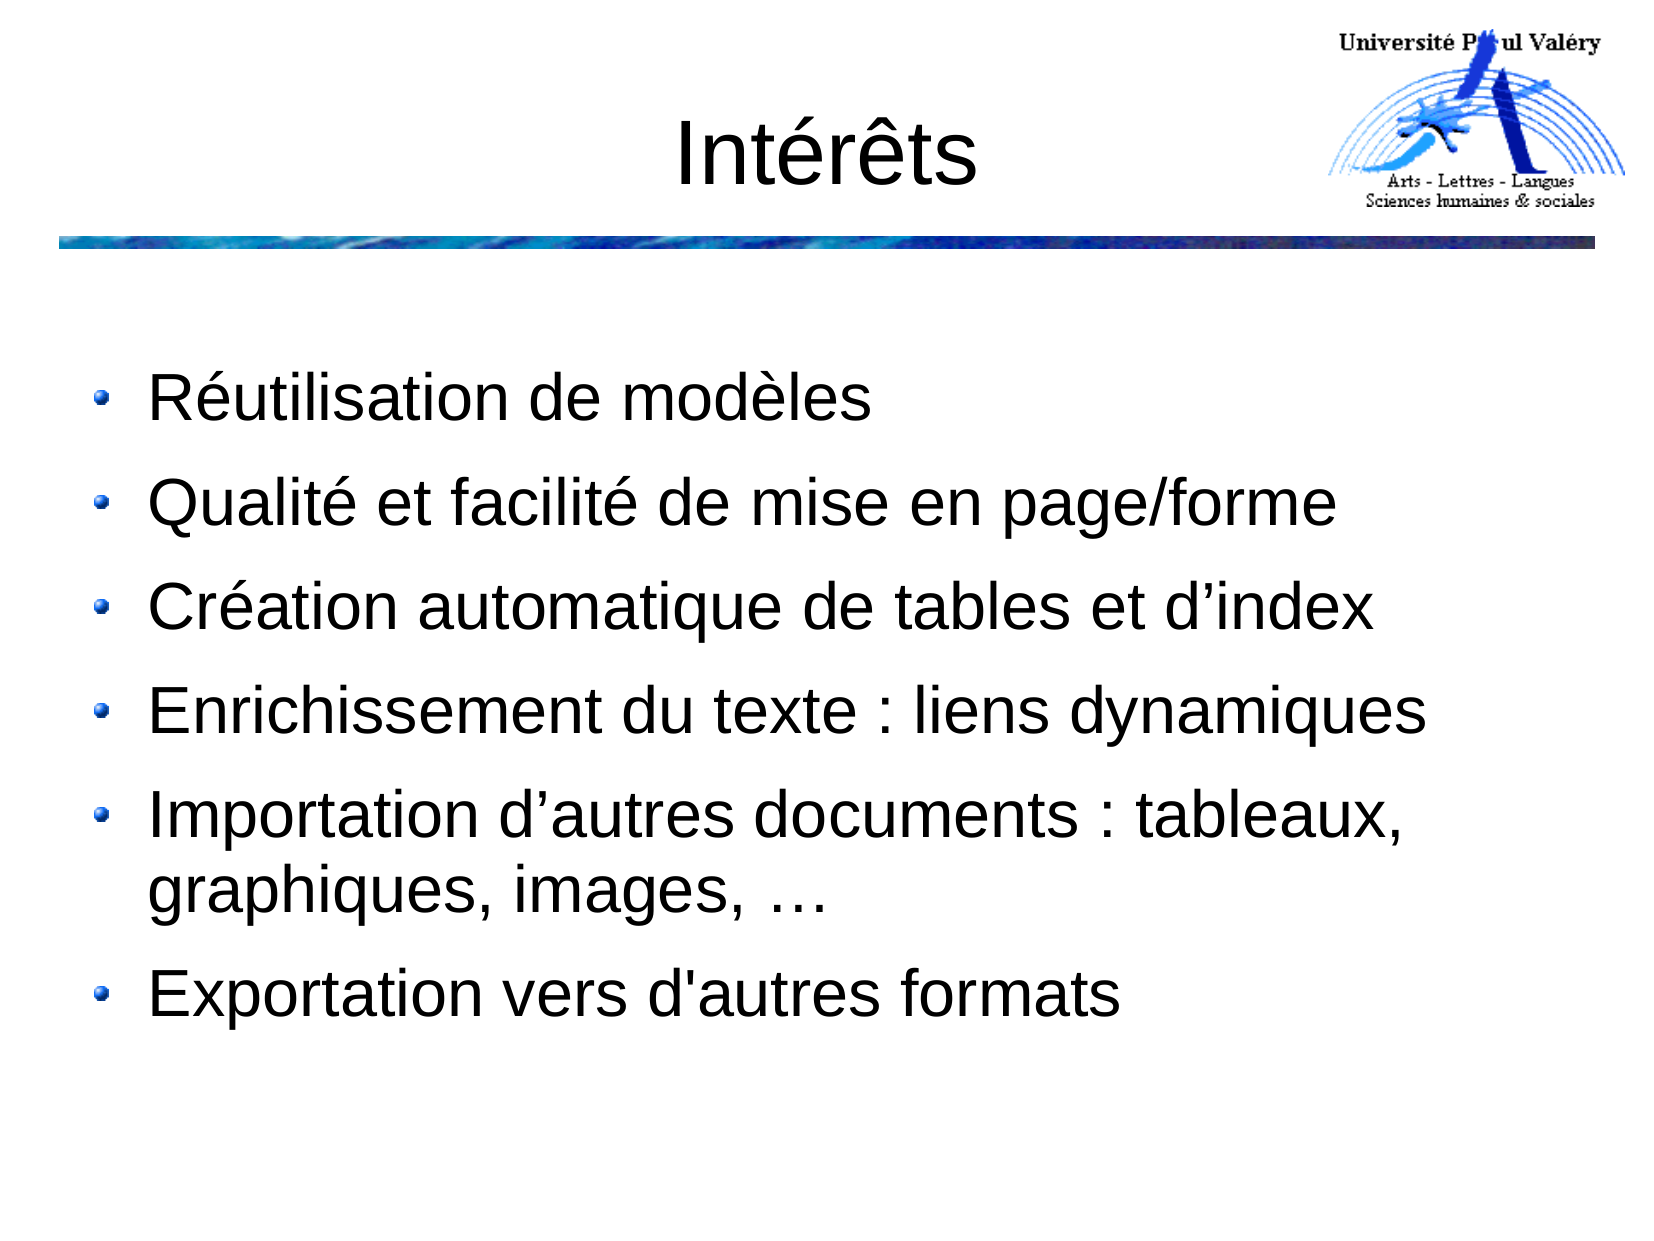

# Intérêts
Réutilisation de modèles
Qualité et facilité de mise en page/forme
Création automatique de tables et d’index
Enrichissement du texte : liens dynamiques
Importation d’autres documents : tableaux, graphiques, images, …
Exportation vers d'autres formats